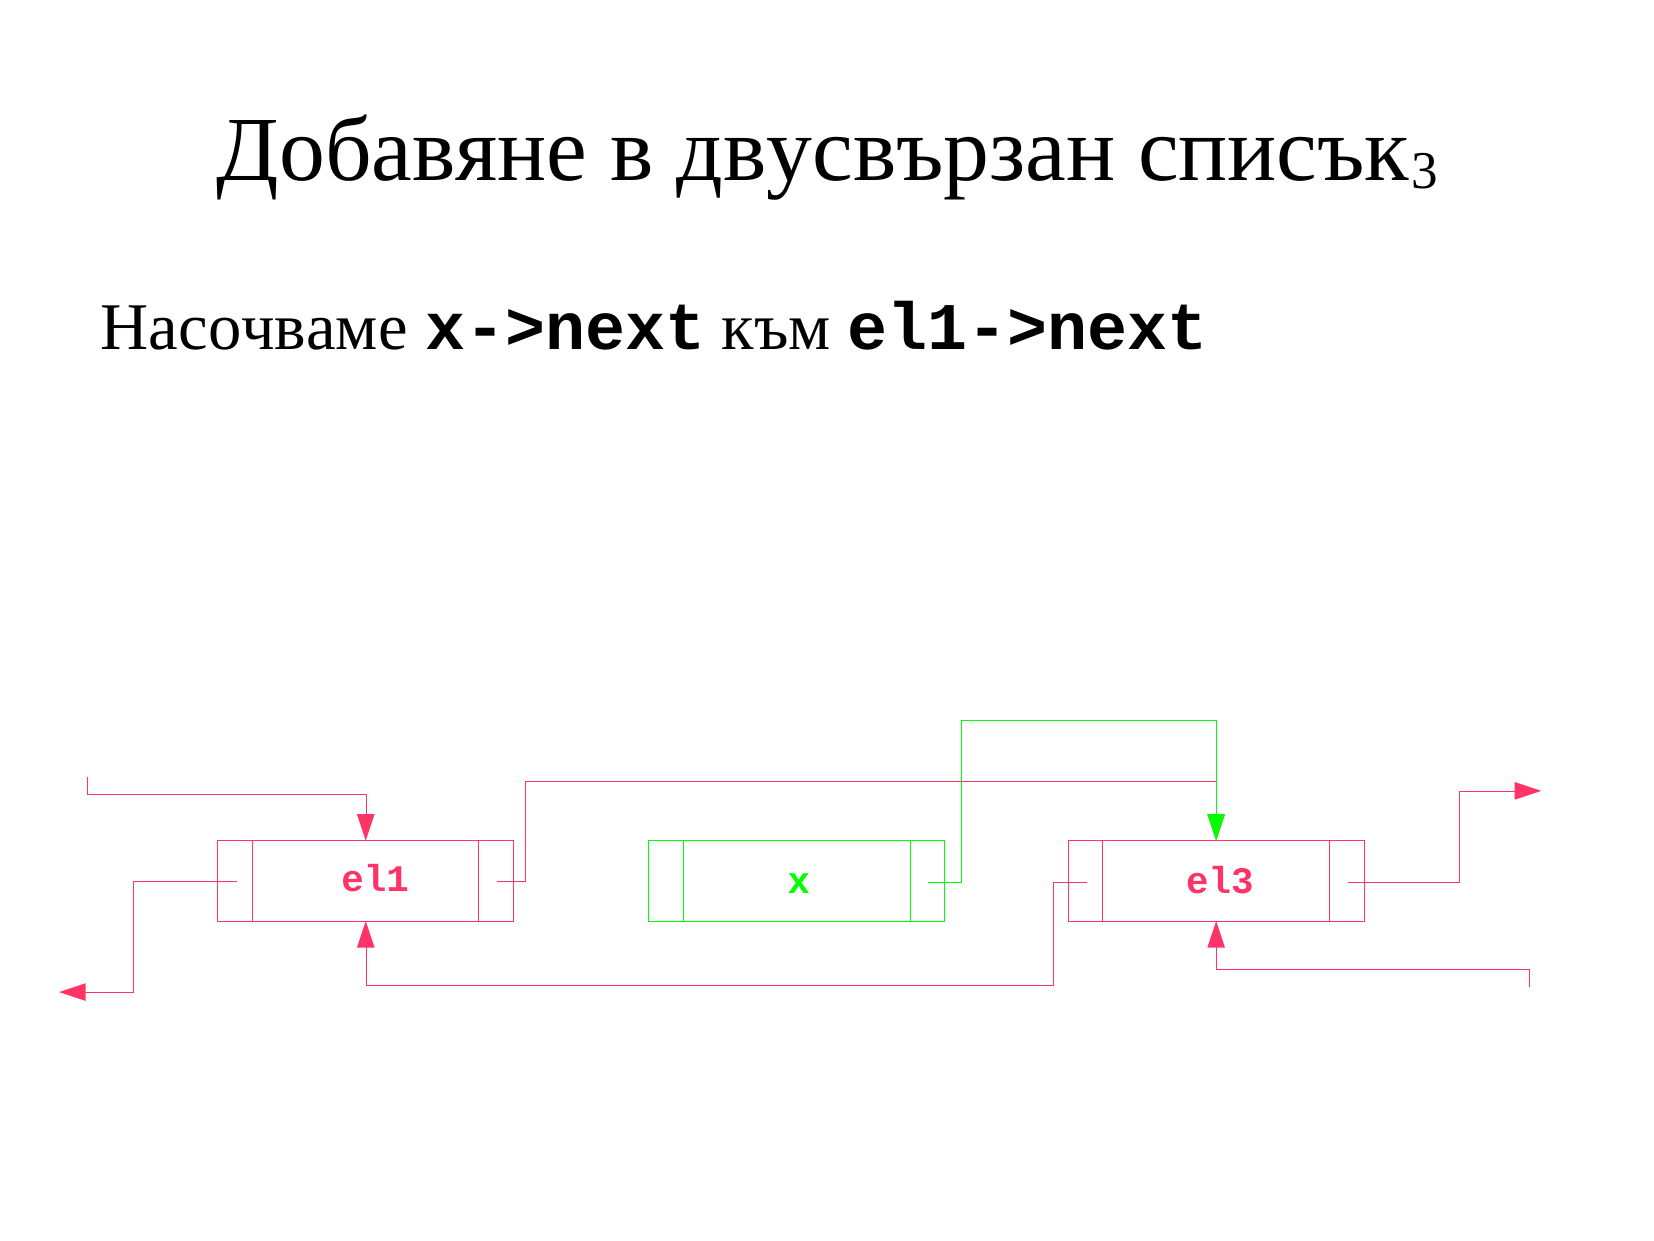

# Добавяне в двусвързан списък3
Насочваме x->next към el1->next
 el1
 el3
 x